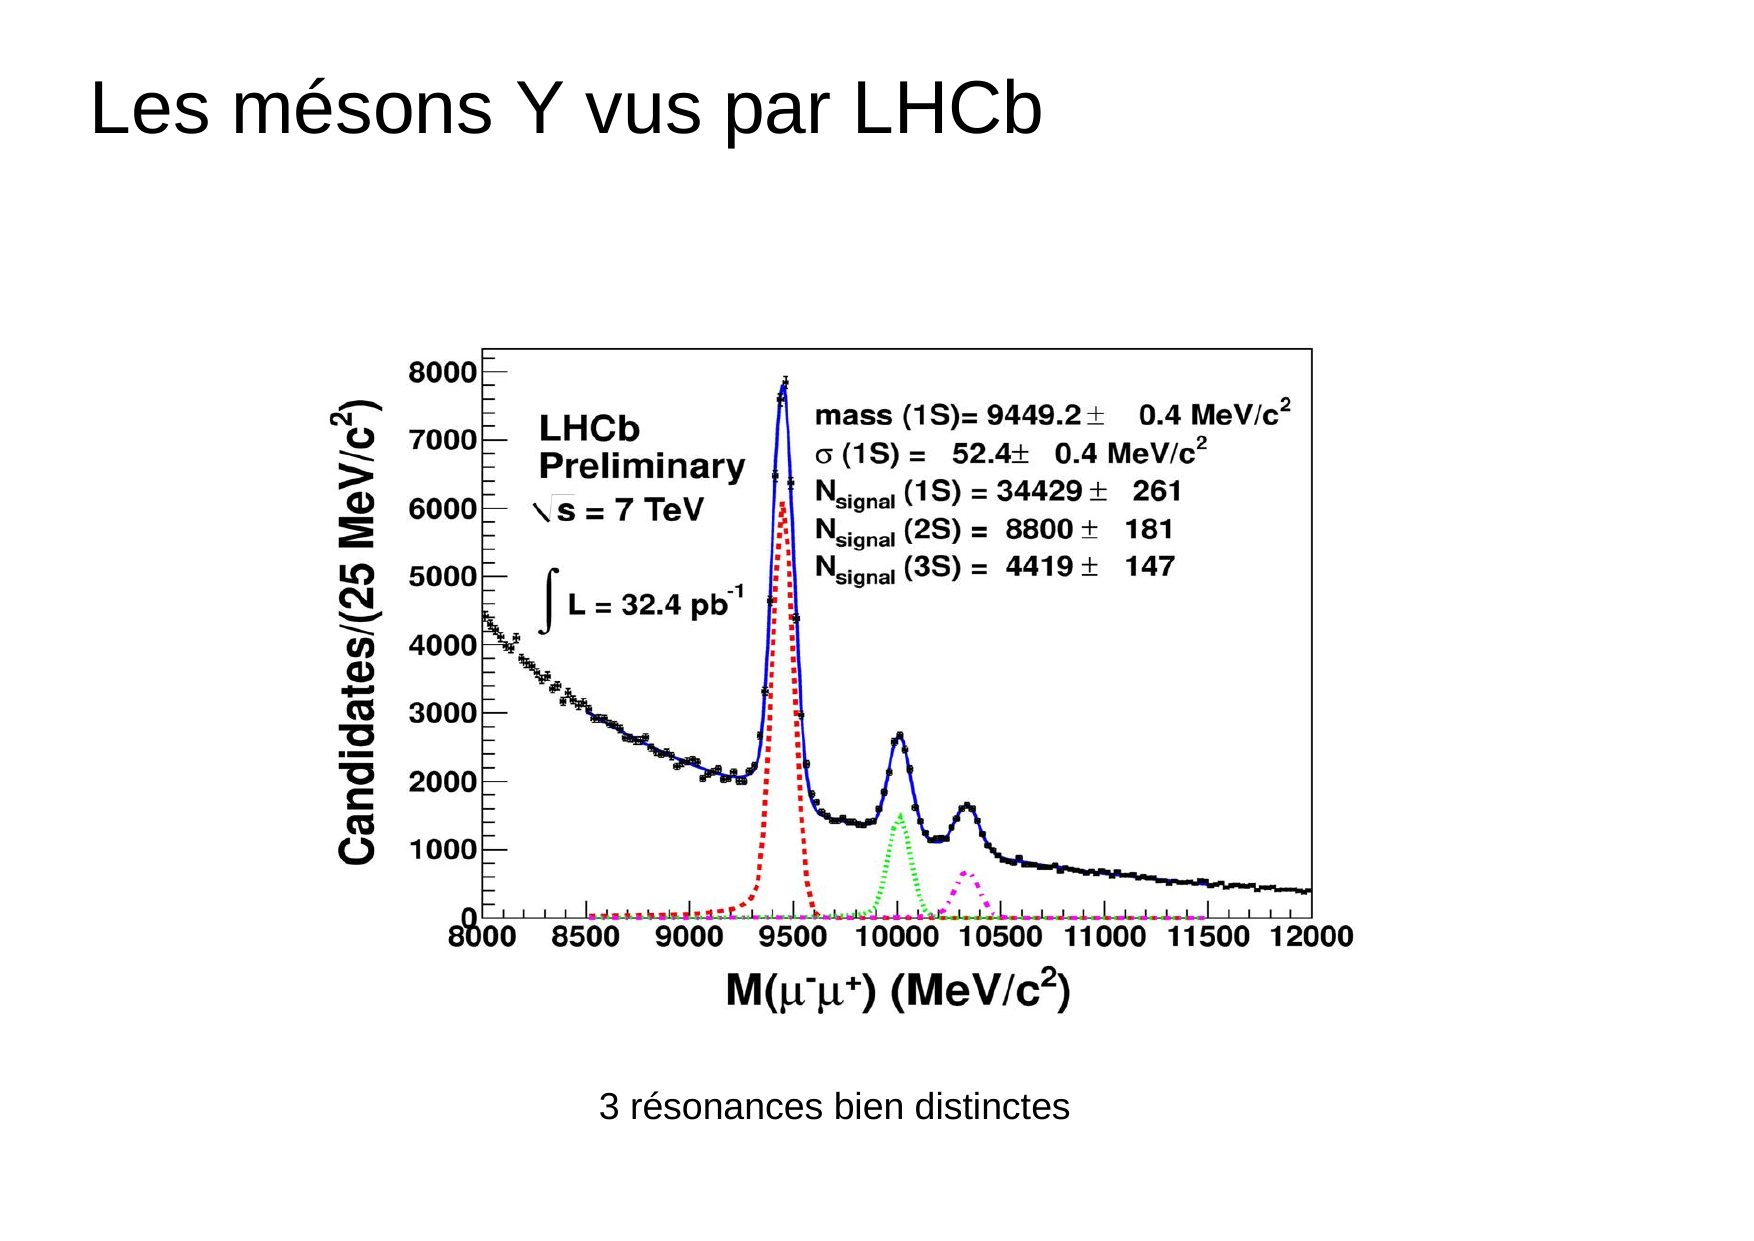

# Les mésons Υ vus par LHCb
3 résonances bien distinctes